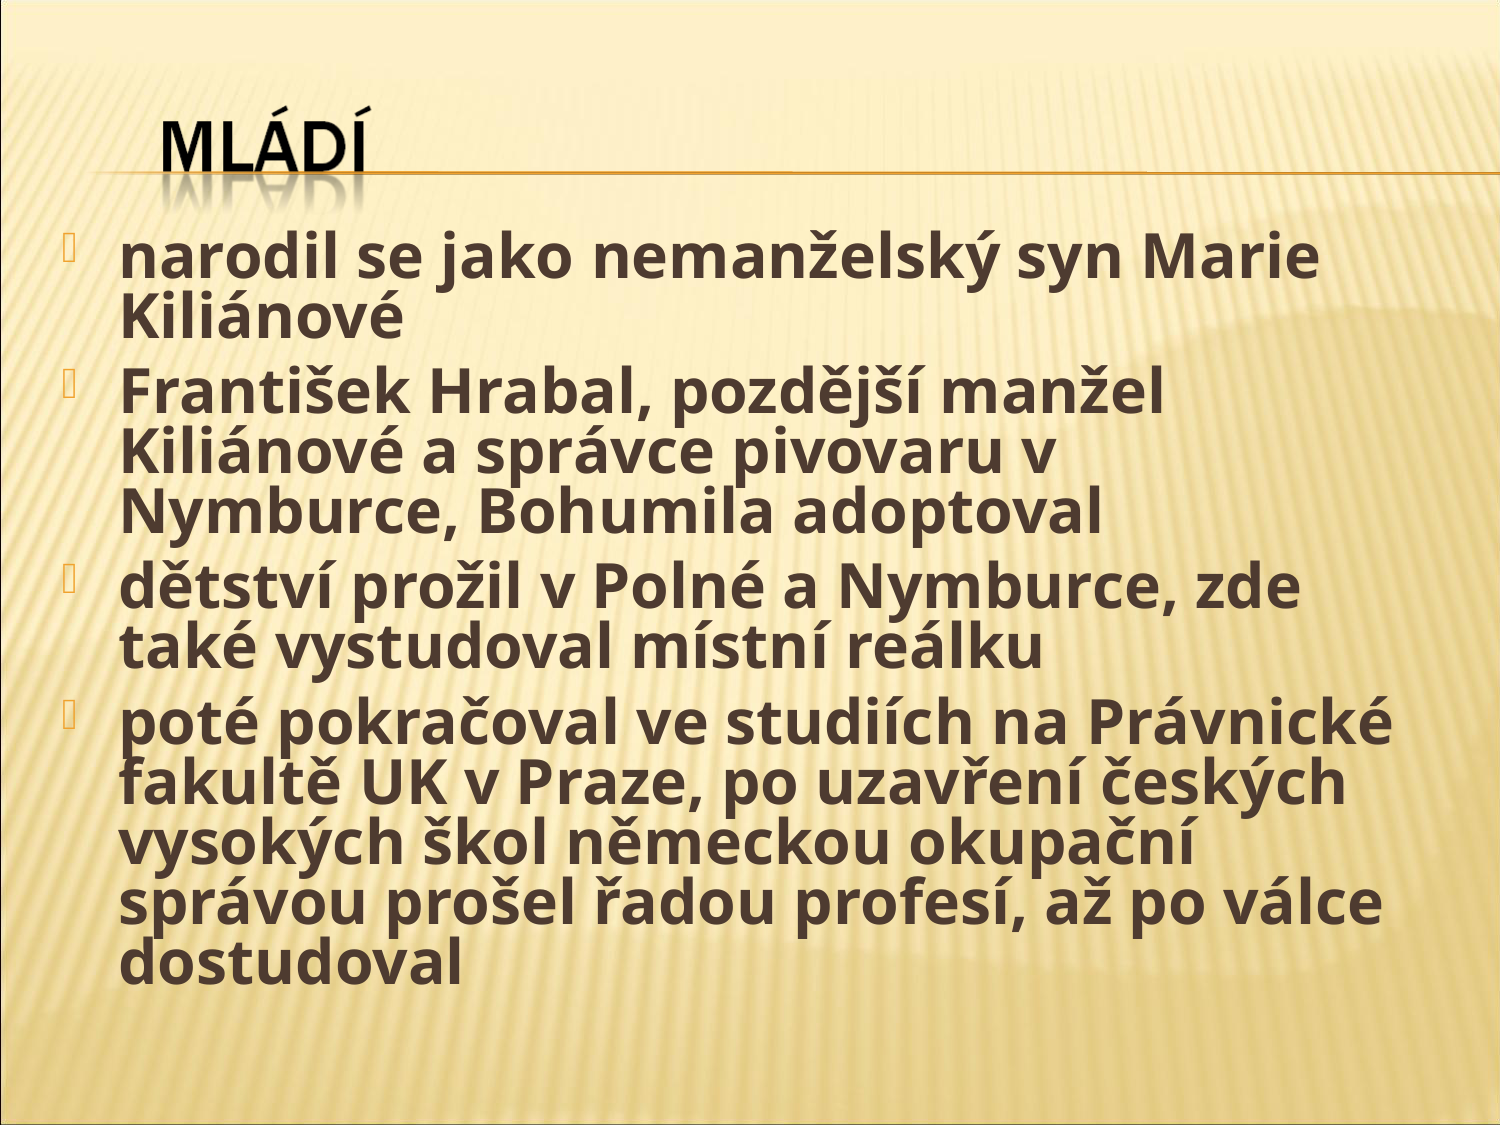

# narodil se jako nemanželský syn Marie Kiliánové
František Hrabal, pozdější manžel Kiliánové a správce pivovaru v Nymburce, Bohumila adoptoval
dětství prožil v Polné a Nymburce, zde také vystudoval místní reálku
poté pokračoval ve studiích na Právnické fakultě UK v Praze, po uzavření českých vysokých škol německou okupační správou prošel řadou profesí, až po válce dostudoval